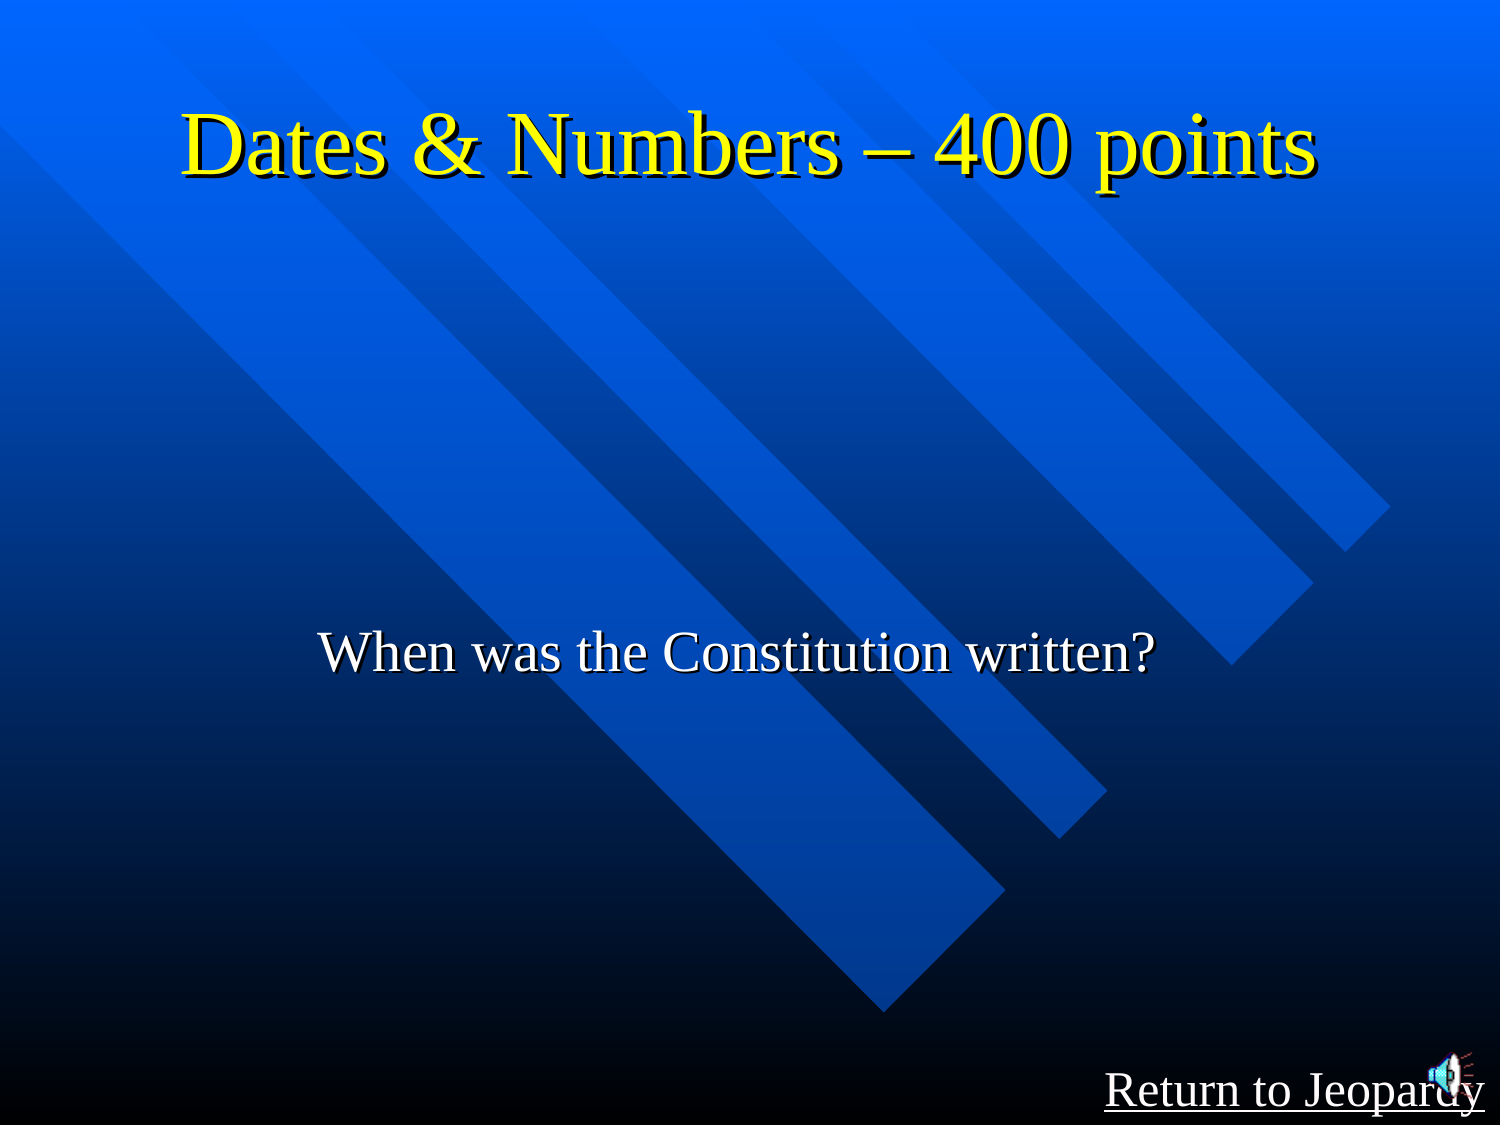

# Dates & Numbers – 400 points
| When was the Constitution written? |
| --- |
Return to Jeopardy